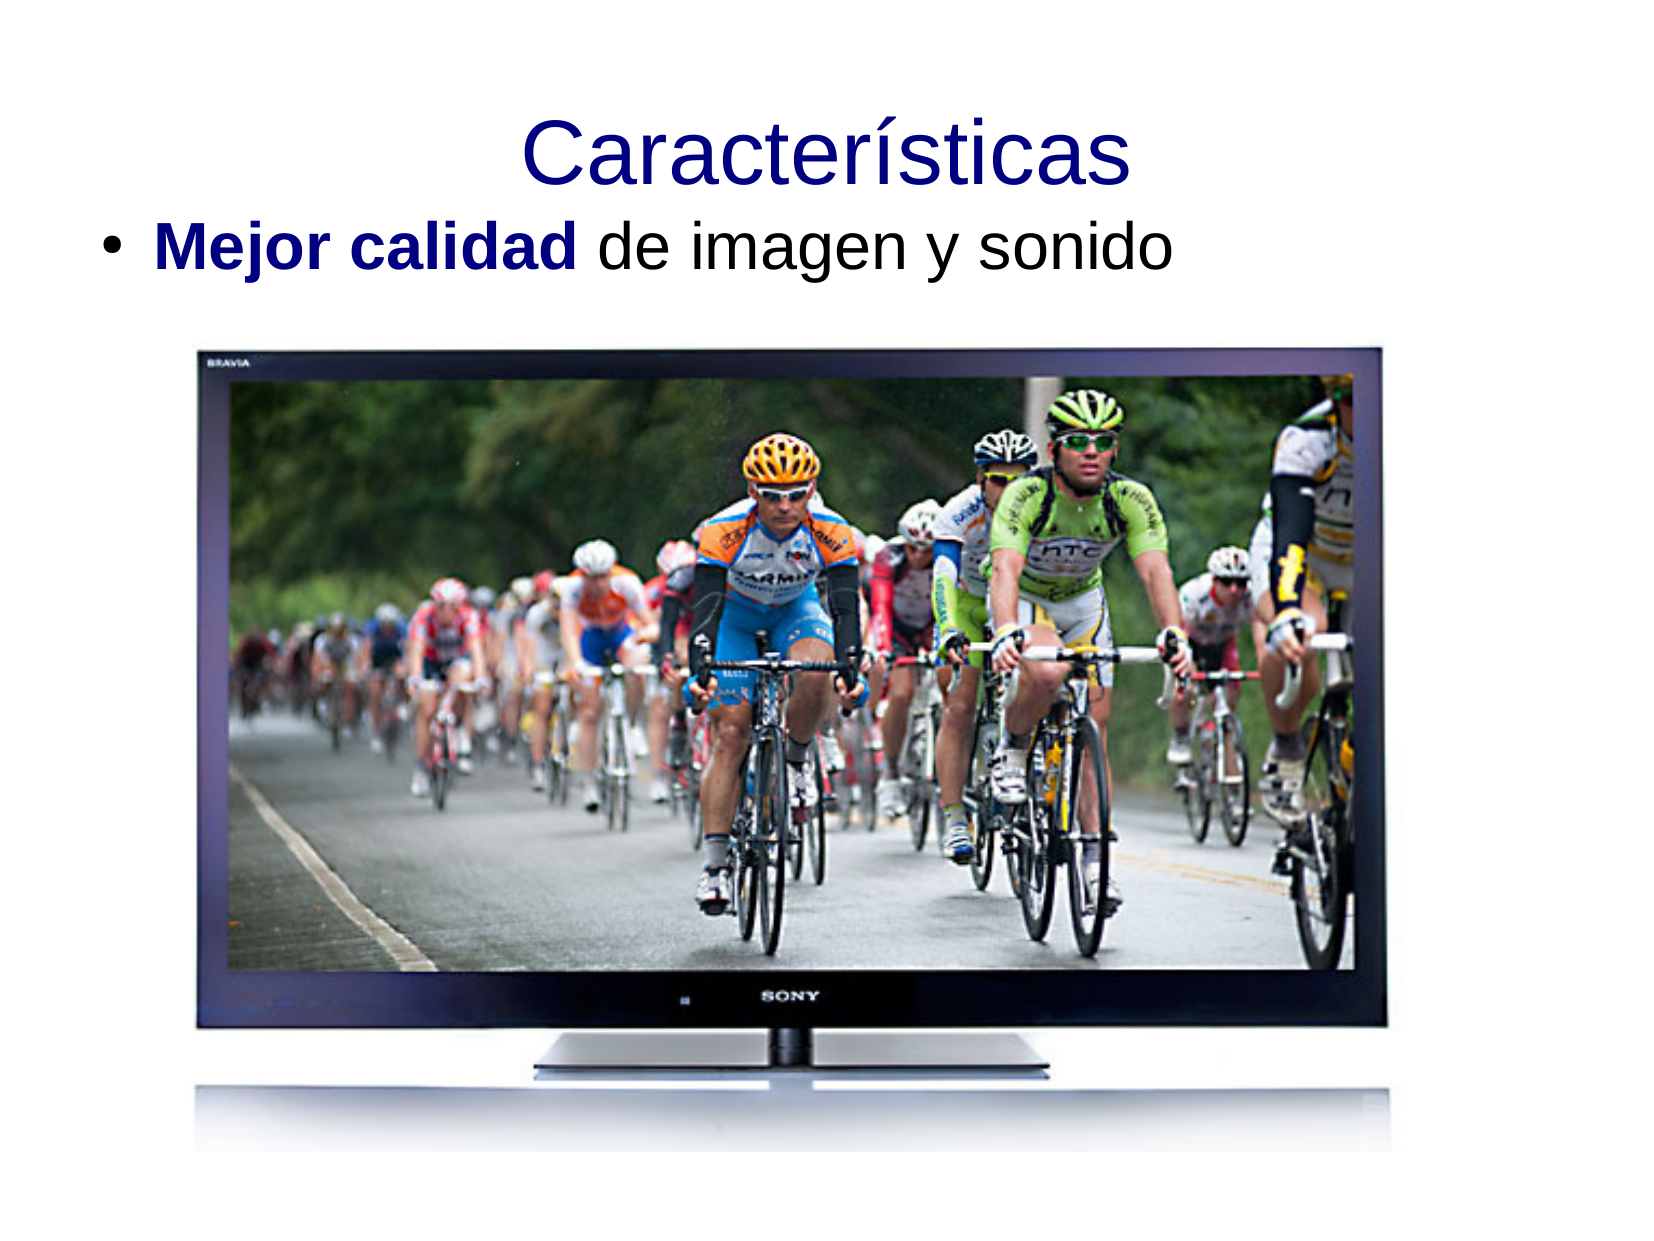

# Características
Mejor calidad de imagen y sonido